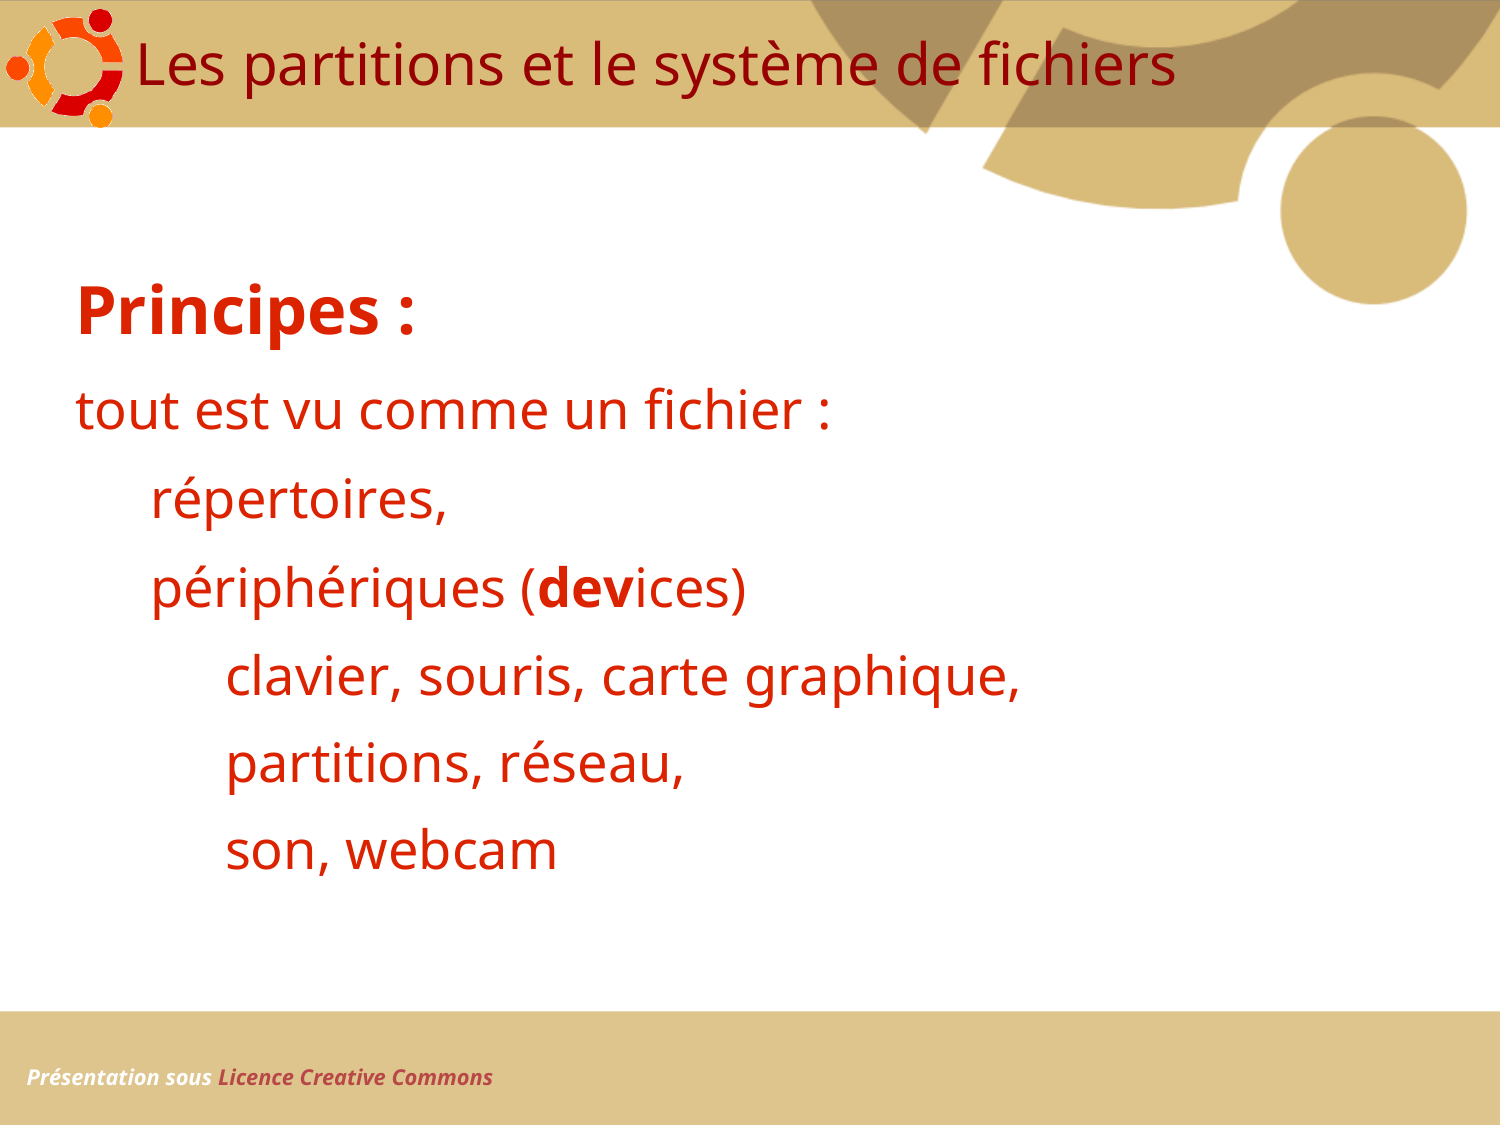

# Les partitions et le système de fichiers
Principes :
tout est vu comme un fichier :
répertoires,
périphériques (devices)
clavier, souris, carte graphique,
partitions, réseau,
son, webcam